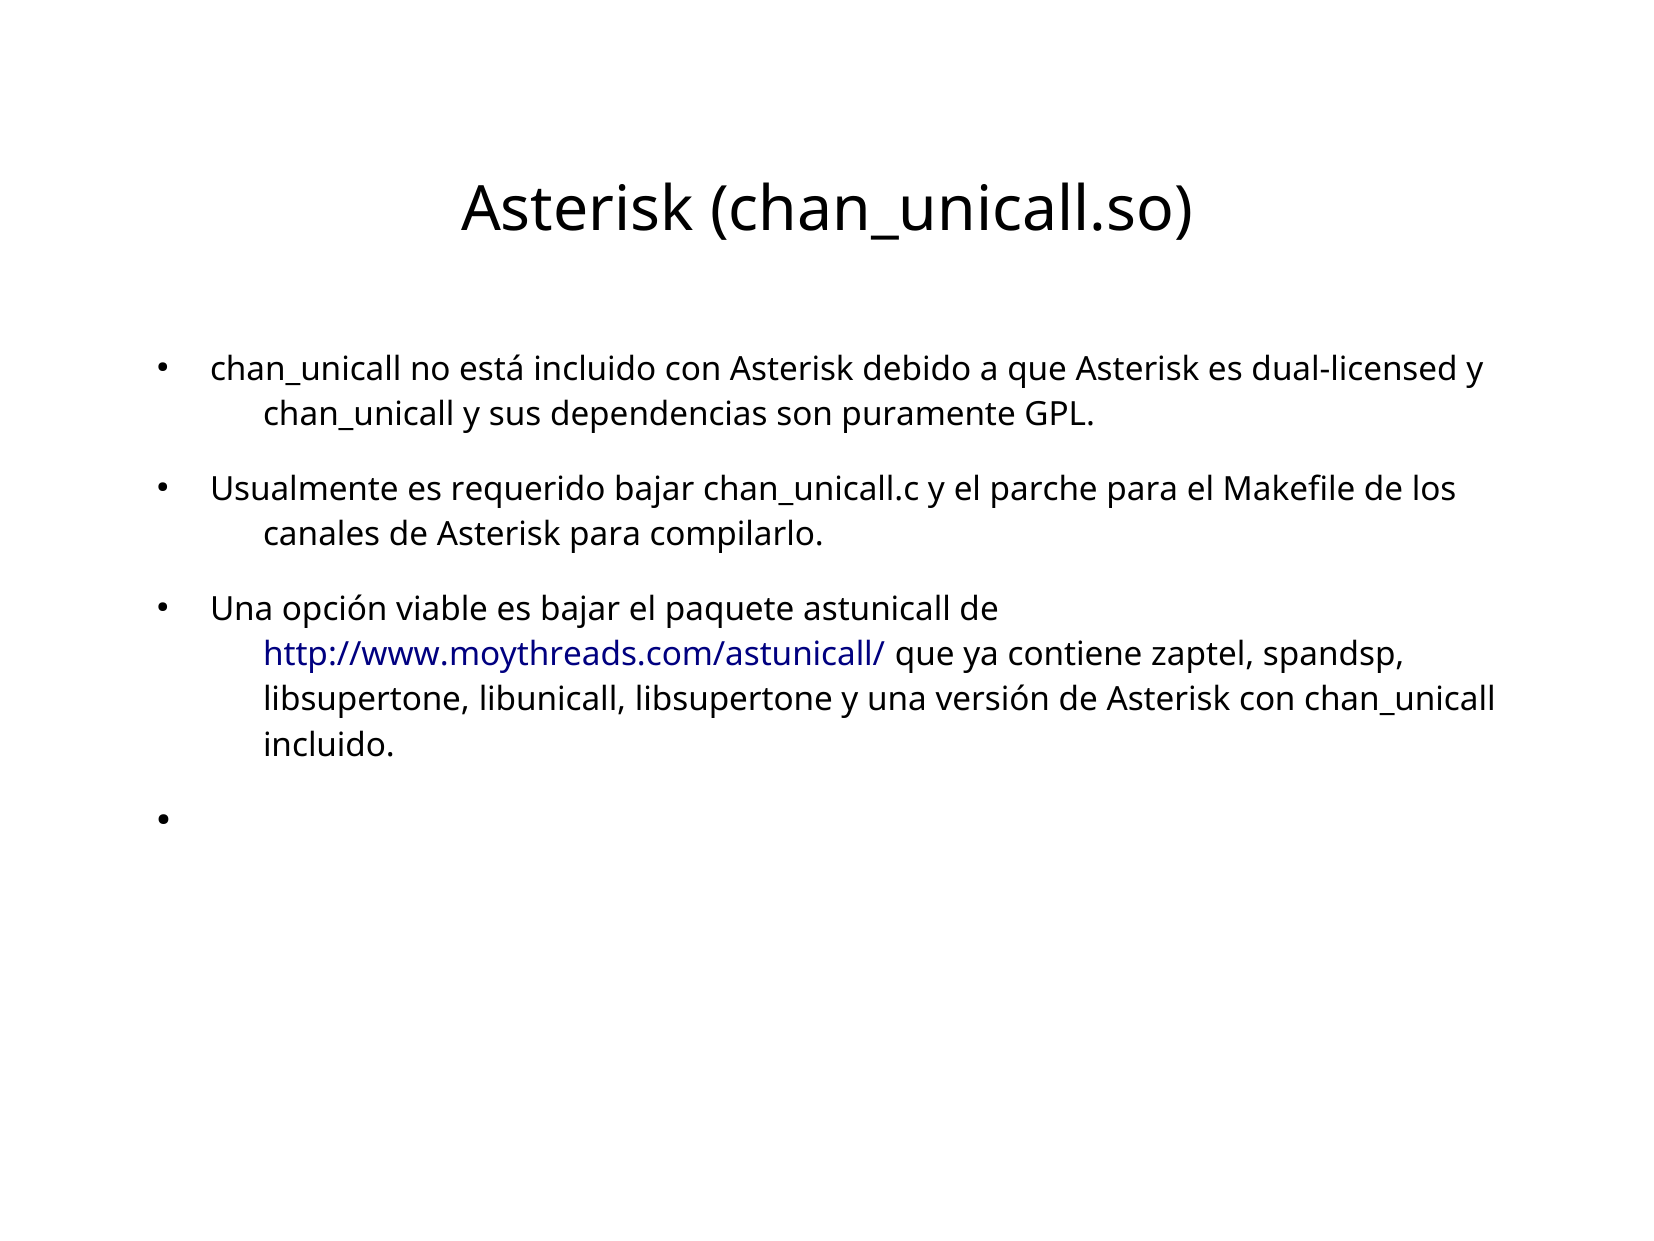

# Asterisk (chan_unicall.so)
chan_unicall no está incluido con Asterisk debido a que Asterisk es dual-licensed y chan_unicall y sus dependencias son puramente GPL.
Usualmente es requerido bajar chan_unicall.c y el parche para el Makefile de los canales de Asterisk para compilarlo.
Una opción viable es bajar el paquete astunicall de http://www.moythreads.com/astunicall/ que ya contiene zaptel, spandsp, libsupertone, libunicall, libsupertone y una versión de Asterisk con chan_unicall incluido.